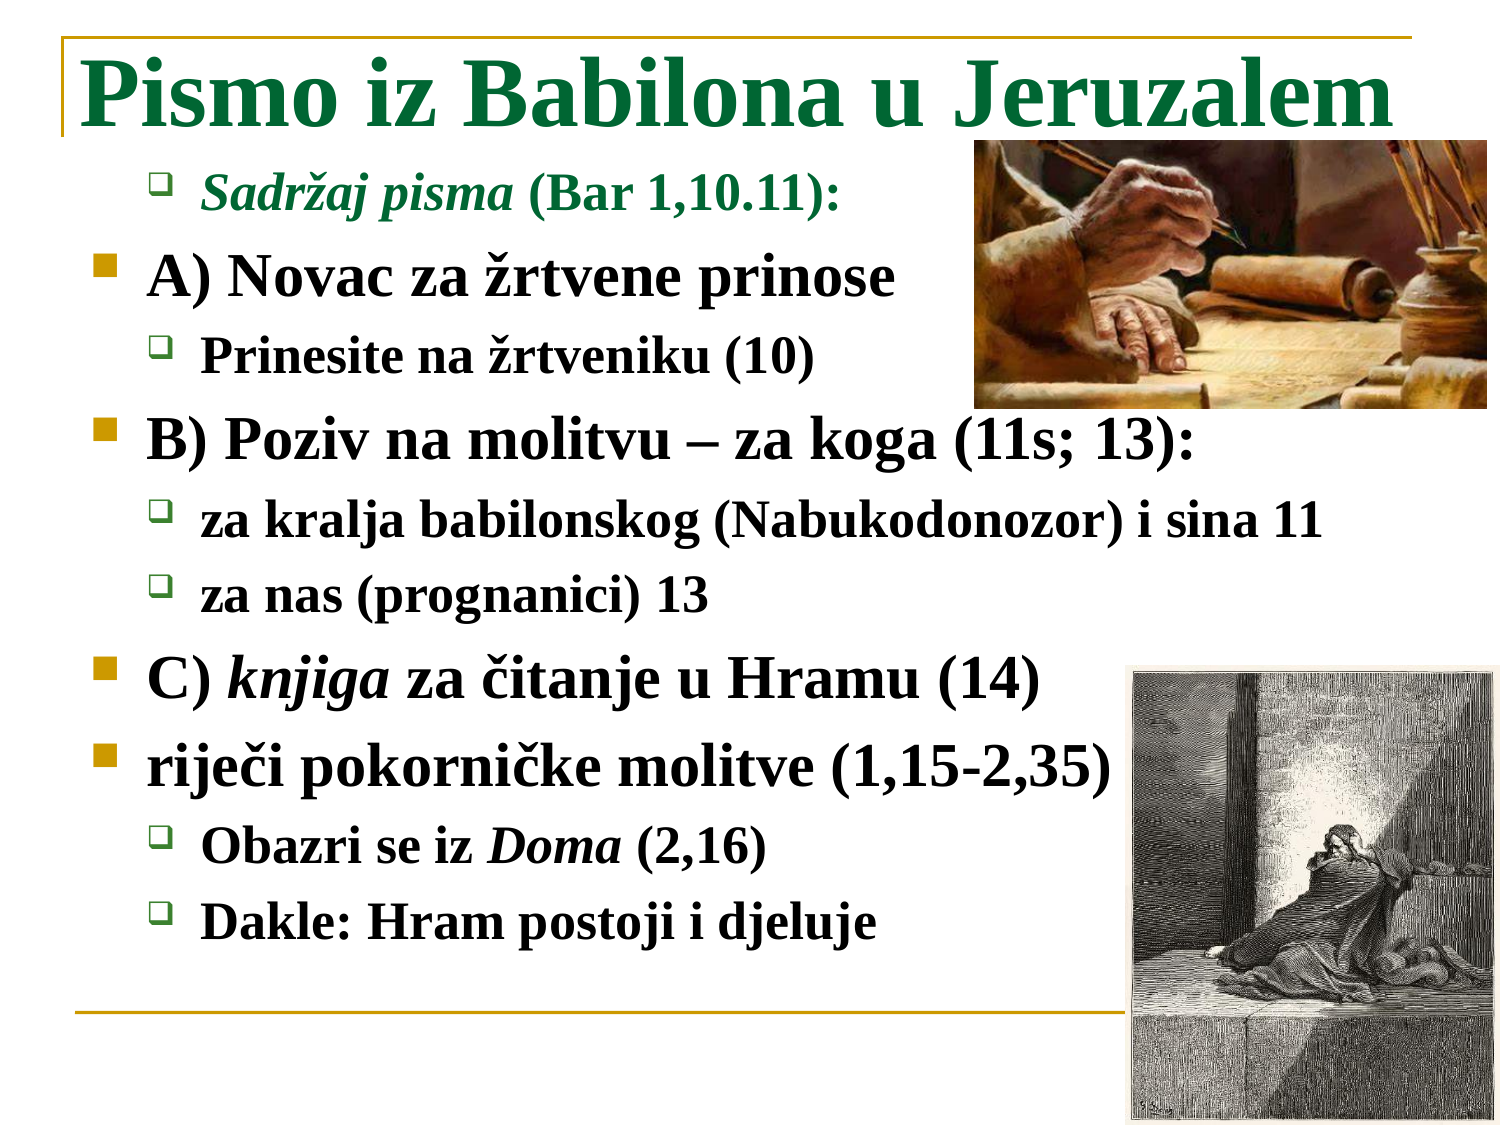

# Pismo iz Babilona u Jeruzalem
Sadržaj pisma (Bar 1,10.11):
A) Novac za žrtvene prinose
Prinesite na žrtveniku (10)
B) Poziv na molitvu – za koga (11s; 13):
za kralja babilonskog (Nabukodonozor) i sina 11
za nas (prognanici) 13
C) knjiga za čitanje u Hramu (14)
riječi pokorničke molitve (1,15-2,35)
Obazri se iz Doma (2,16)
Dakle: Hram postoji i djeluje